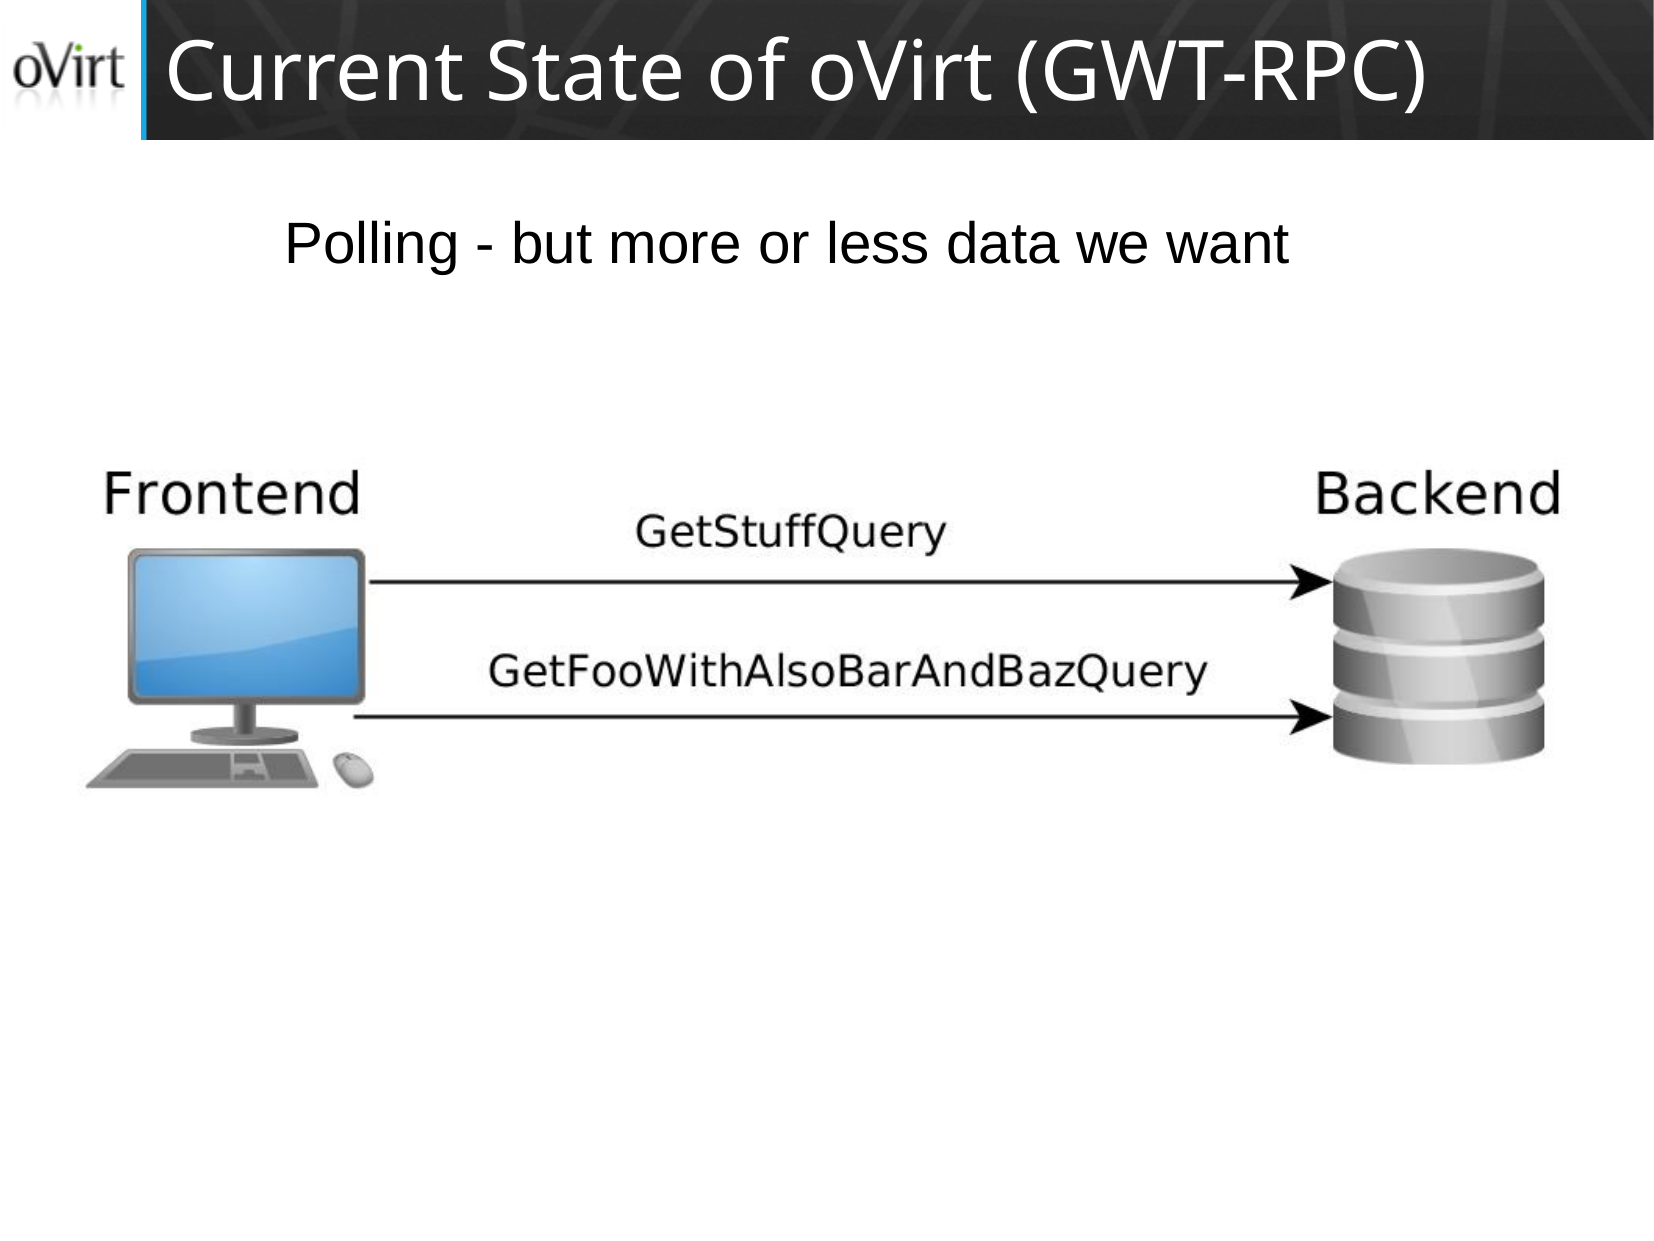

# Current State of oVirt (GWT-RPC)
Polling - but more or less data we want